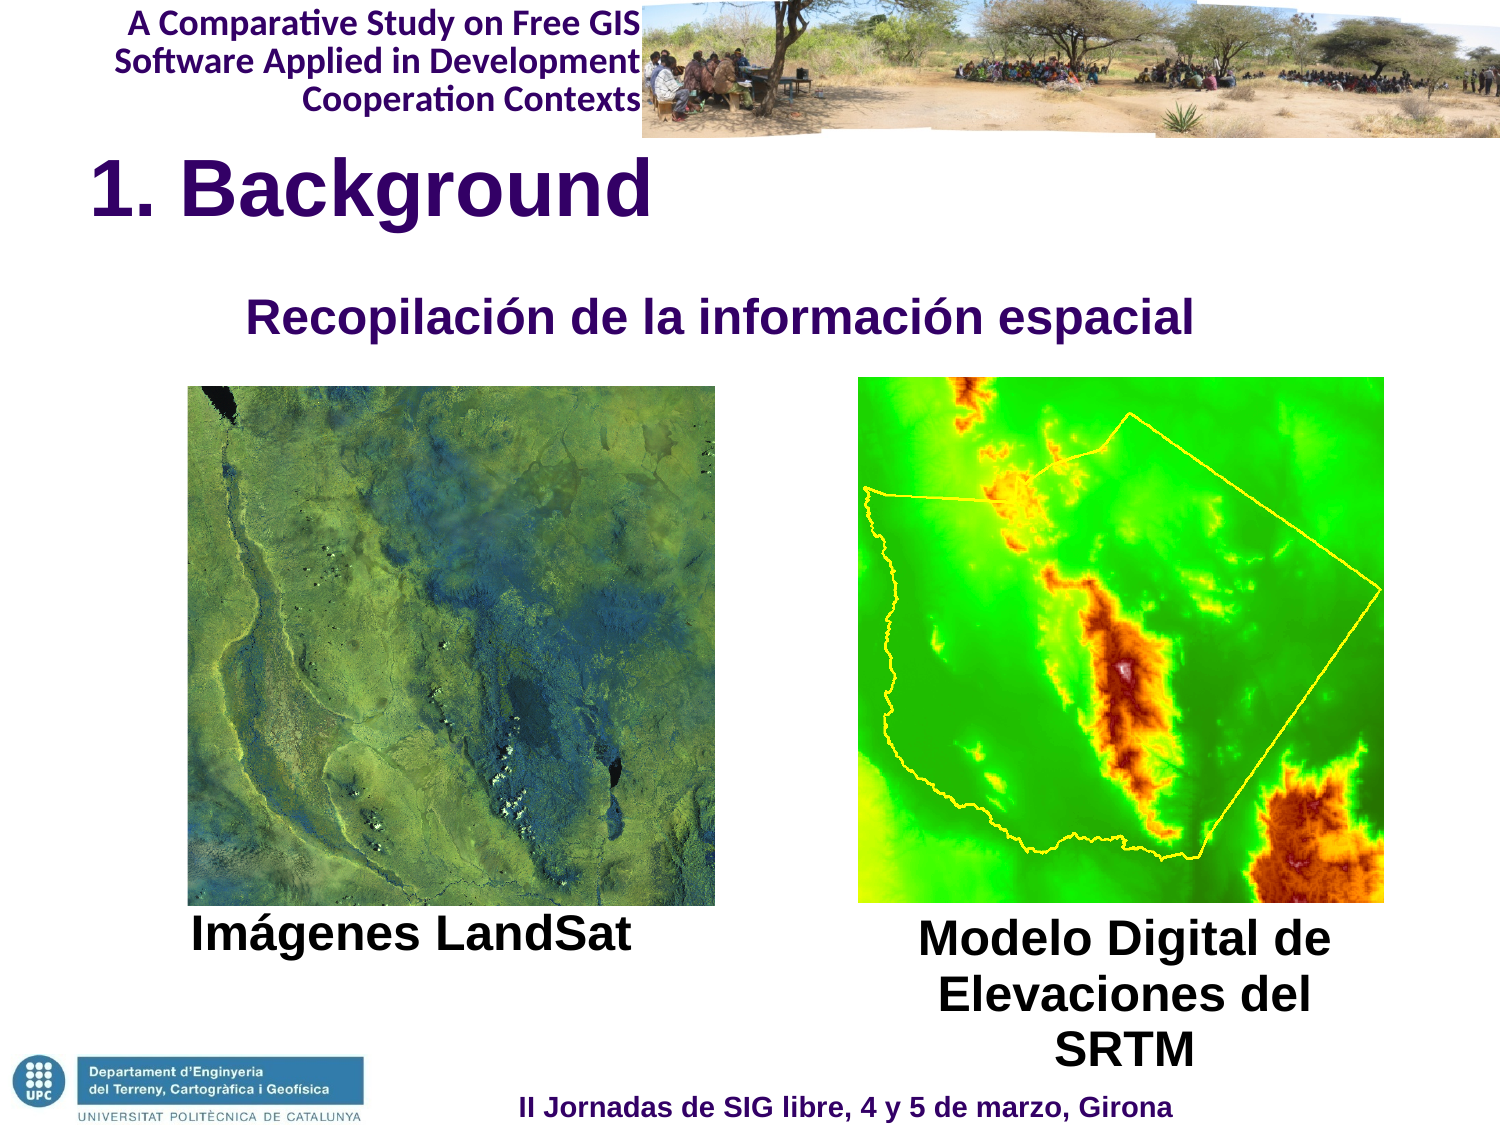

# 1. Background
Recopilación de la información espacial
Imágenes LandSat
Modelo Digital de Elevaciones del SRTM
II Jornadas de SIG libre, 4 y 5 de marzo, Girona